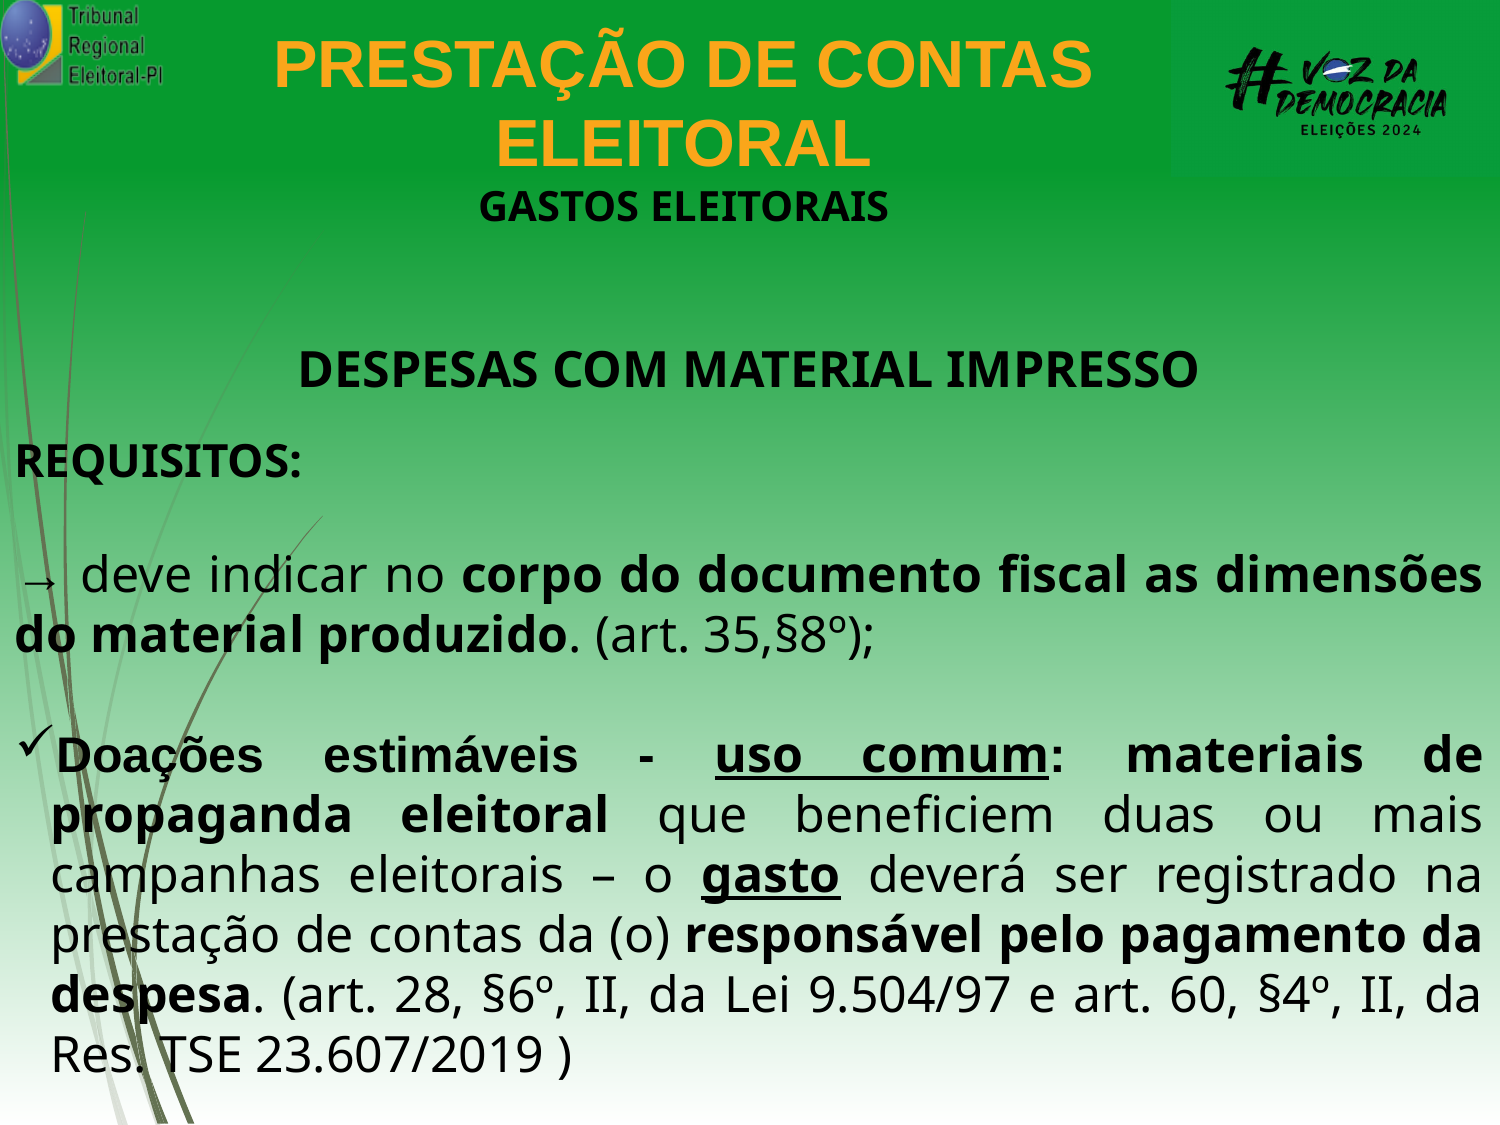

PRESTAÇÃO DE CONTAS
ELEITORAL
GASTOS ELEITORAIS
DESPESAS COM MATERIAL IMPRESSO
REQUISITOS:
→ deve indicar no corpo do documento fiscal as dimensões do material produzido. (art. 35,§8º);
Doações estimáveis - uso comum: materiais de propaganda eleitoral que beneficiem duas ou mais campanhas eleitorais – o gasto deverá ser registrado na prestação de contas da (o) responsável pelo pagamento da despesa. (art. 28, §6º, II, da Lei 9.504/97 e art. 60, §4º, II, da Res. TSE 23.607/2019 )